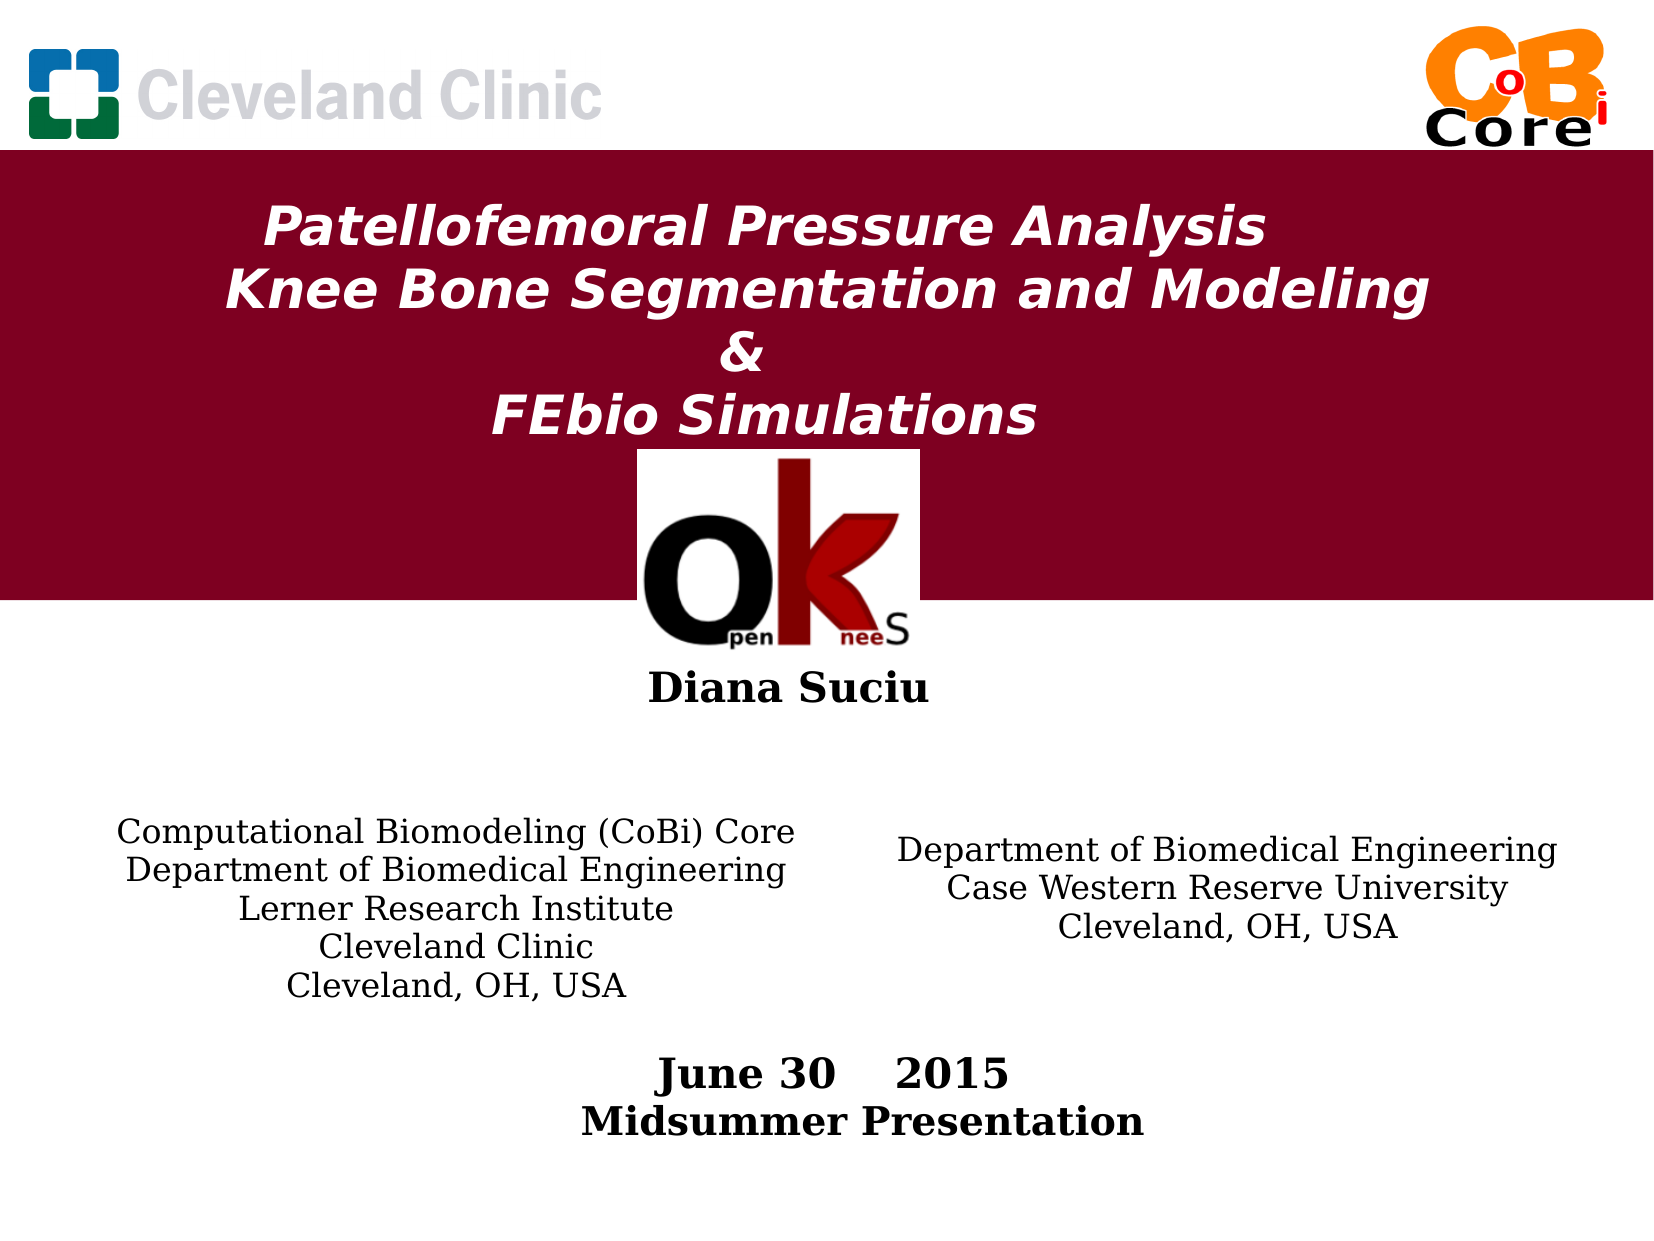

Patellofemoral Pressure Analysis Knee Bone Segmentation and Modeling
 &
 FEbio Simulations
 Diana Suciu
Department of Biomedical Engineering
Case Western Reserve University
Cleveland, OH, USA
Computational Biomodeling (CoBi) Core
Department of Biomedical Engineering
Lerner Research Institute
Cleveland Clinic
Cleveland, OH, USA
 June 30 2015
 Midsummer Presentation